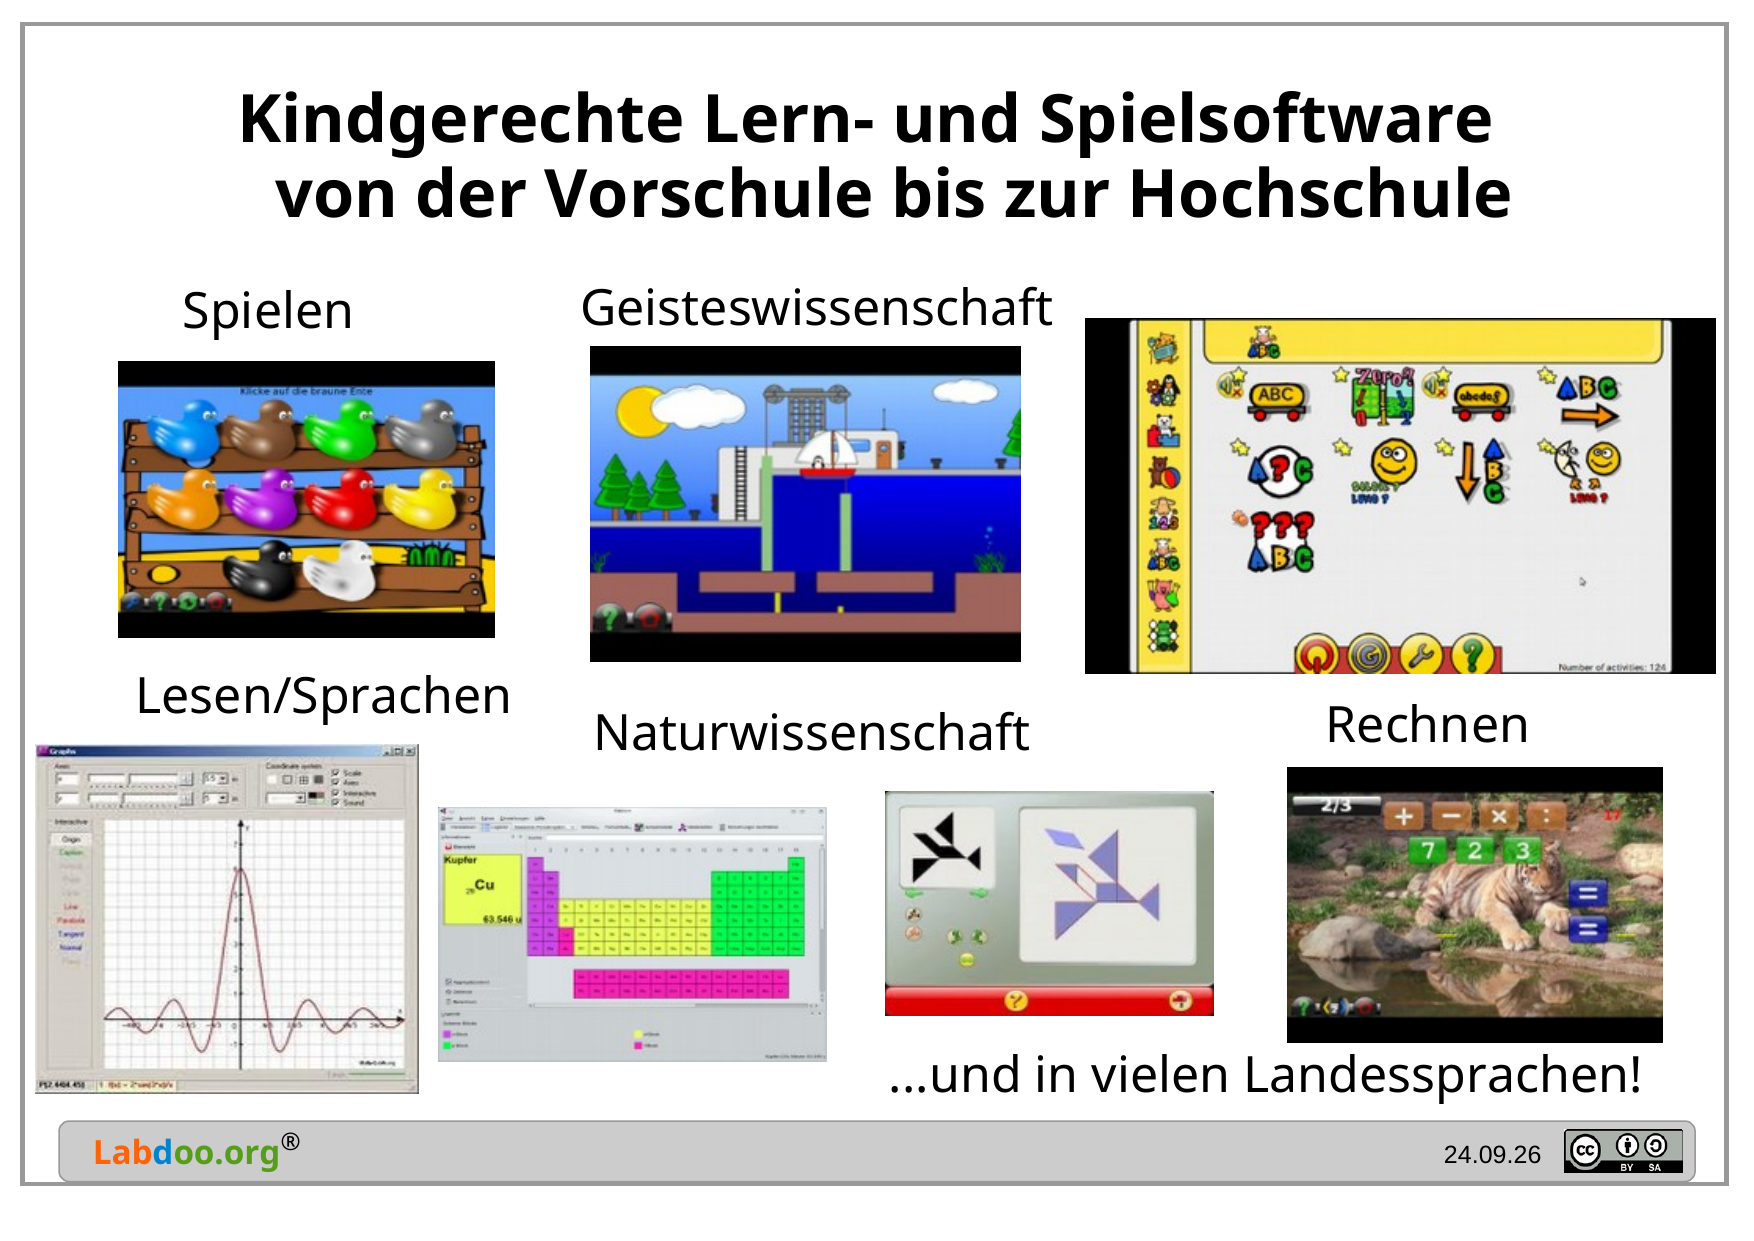

# Kindgerechte Lern- und Spielsoftware von der Vorschule bis zur Hochschule
Geisteswissenschaft
Spielen
Lesen/Sprachen
Rechnen
Naturwissenschaft
...und in vielen Landessprachen!
Labdoo.org®